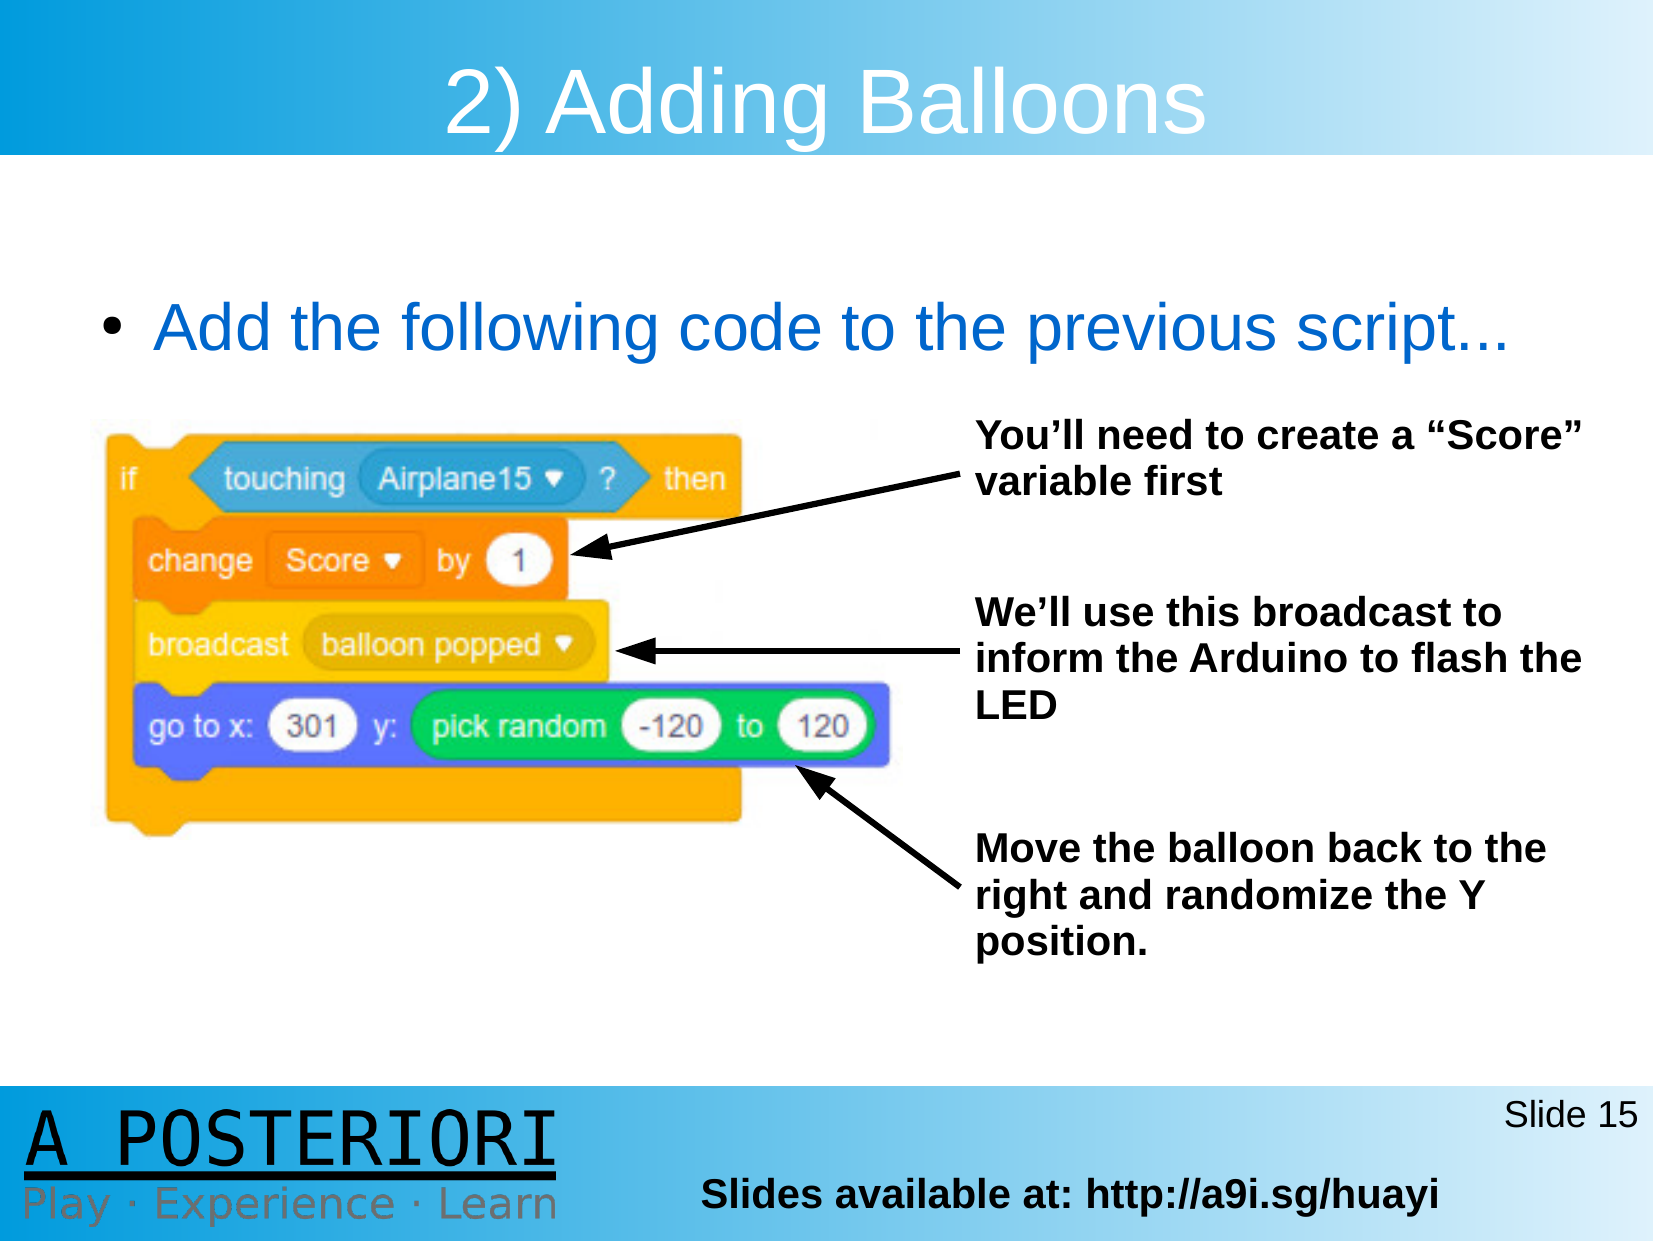

# 2) Adding Balloons
Add the following code to the previous script...
You’ll need to create a “Score” variable first
We’ll use this broadcast to inform the Arduino to flash the LED
Move the balloon back to the right and randomize the Y position.